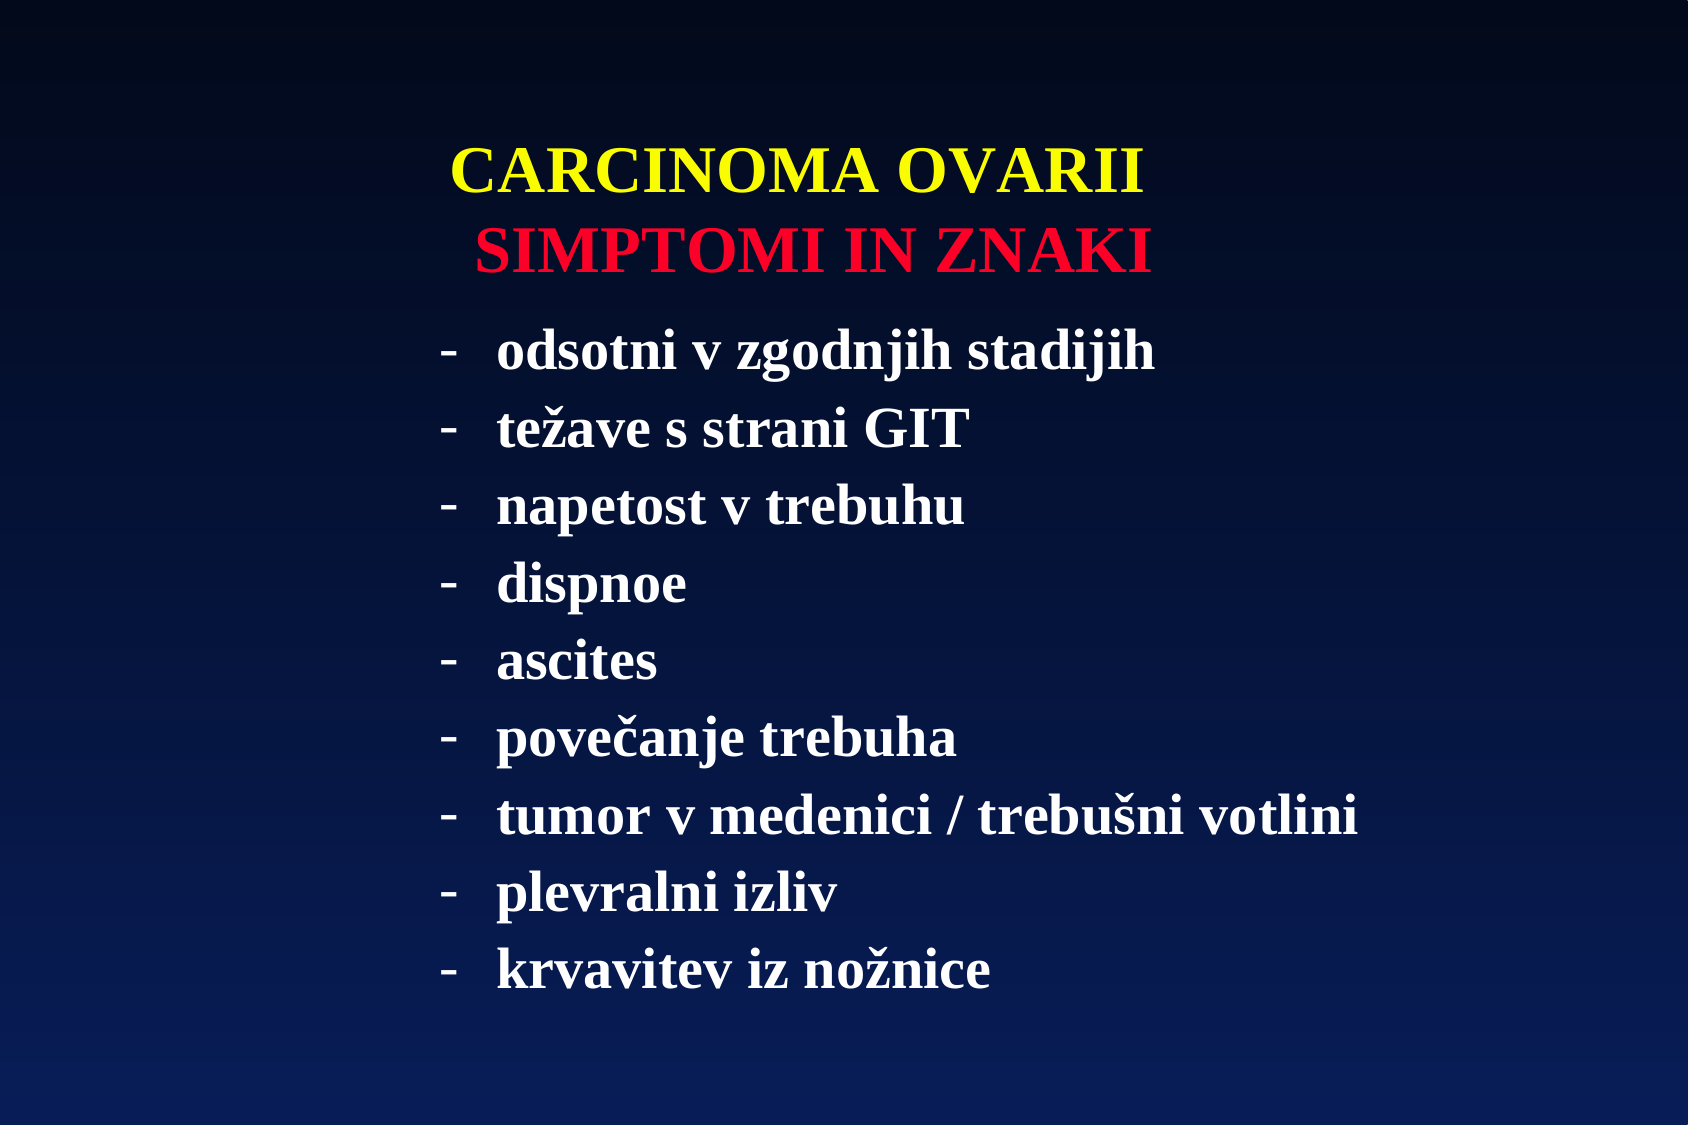

# CARCINOMA OVARII SIMPTOMI IN ZNAKI
odsotni v zgodnjih stadijih
težave s strani GIT
napetost v trebuhu
dispnoe
ascites
povečanje trebuha
tumor v medenici / trebušni votlini
plevralni izliv
krvavitev iz nožnice